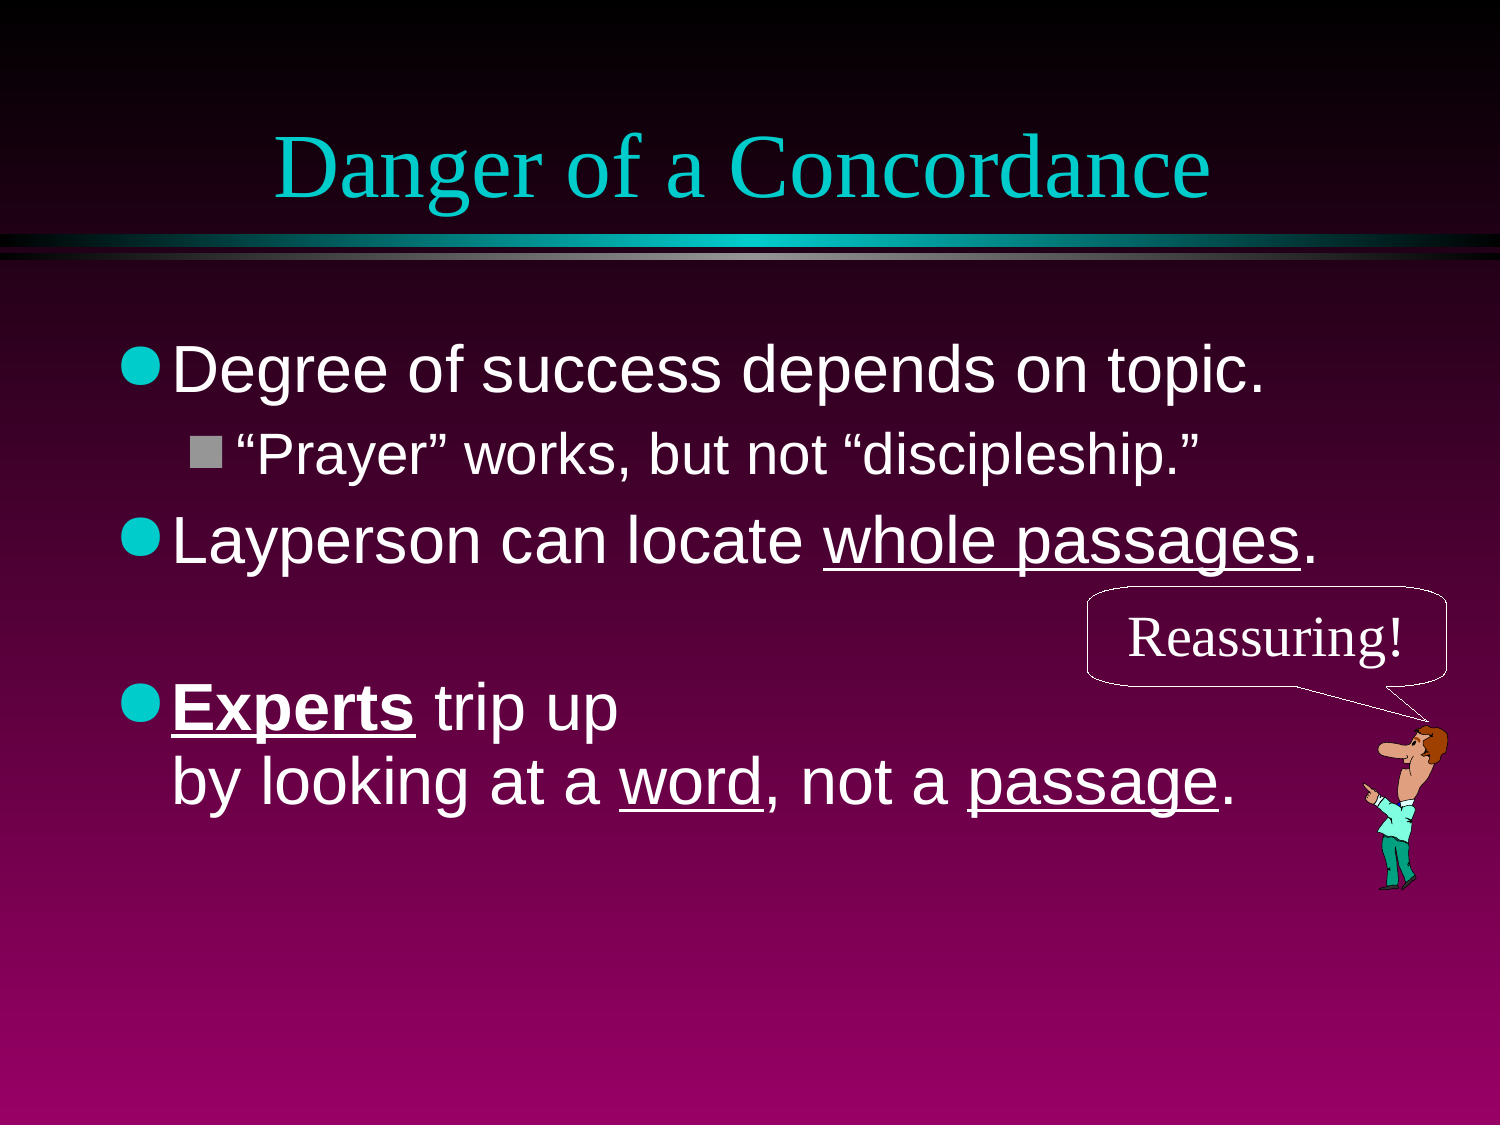

# Danger of a Concordance
Degree of success depends on topic.
“Prayer” works, but not “discipleship.”
Layperson can locate whole passages.
Experts trip up
by looking at a word, not a passage.
Reassuring!